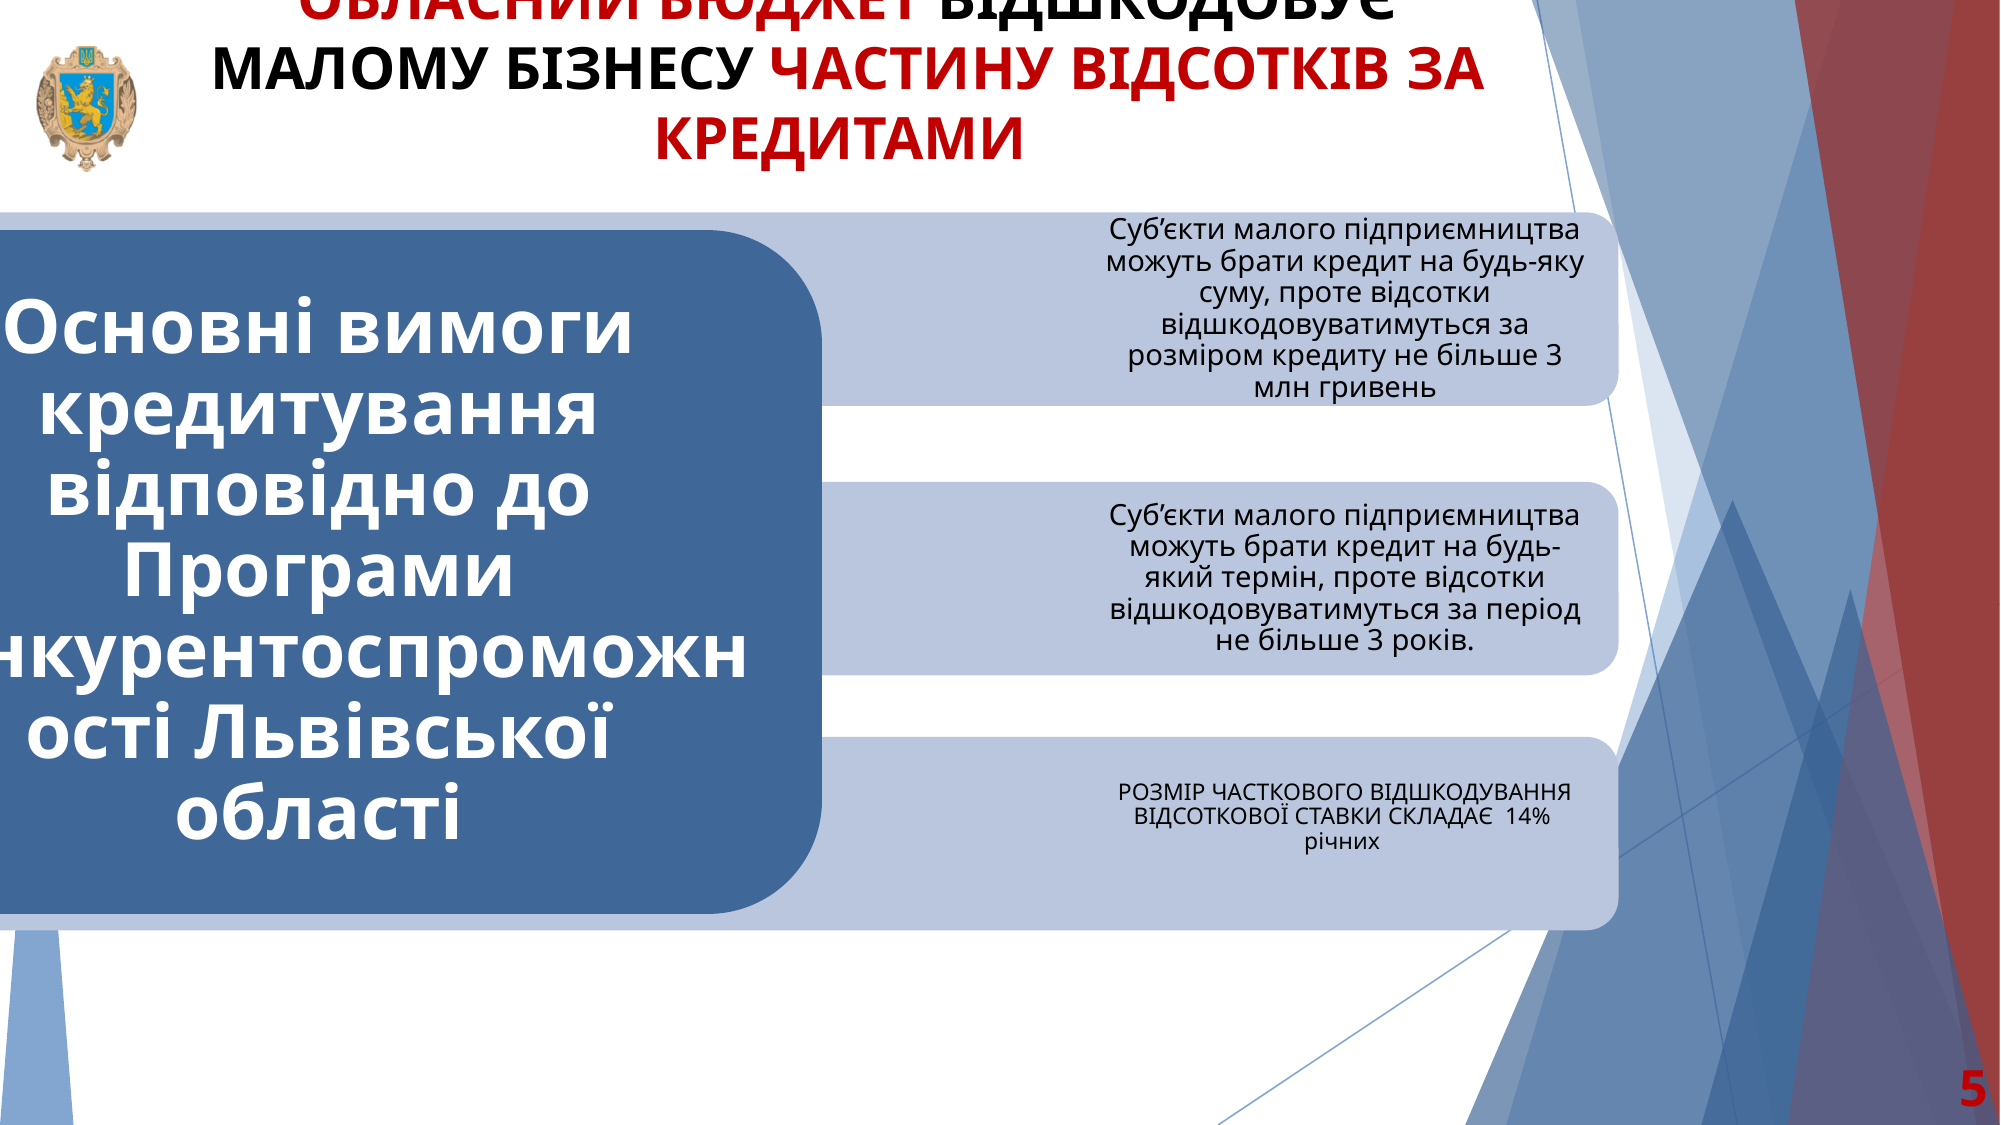

ОБЛАСНИЙ БЮДЖЕТ ВІДШКОДОВУЄ МАЛОМУ БІЗНЕСУ ЧАСТИНУ ВІДСОТКІВ ЗА КРЕДИТАМИ
Суб’єкти малого підприємництва можуть брати кредит на будь-яку суму, проте відсотки відшкодовуватимуться за розміром кредиту не більше 3 млн гривень
Основні вимоги кредитування відповідно до Програми конкурентоспроможності Львівської області
Суб’єкти малого підприємництва можуть брати кредит на будь-який термін, проте відсотки відшкодовуватимуться за період не більше 3 років.
РОЗМІР ЧАСТКОВОГО ВІДШКОДУВАННЯ ВІДСОТКОВОЇ СТАВКИ СКЛАДАЄ 14% річних
5